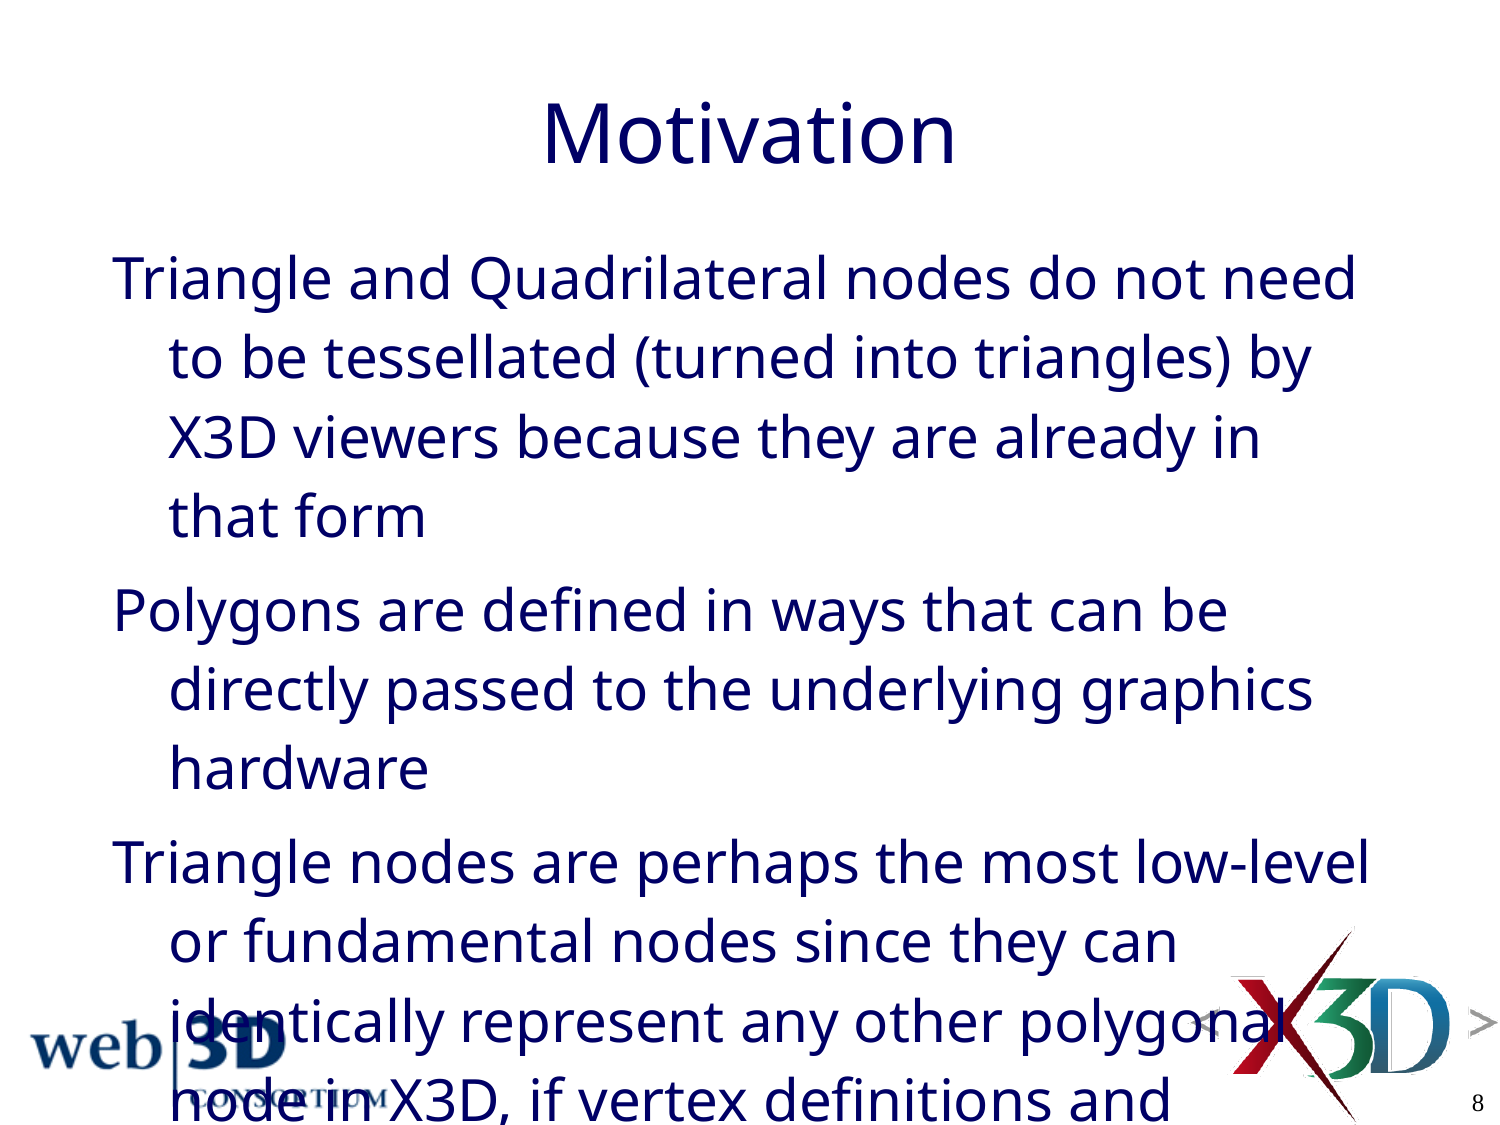

# Motivation
Triangle and Quadrilateral nodes do not need to be tessellated (turned into triangles) by X3D viewers because they are already in that form
Polygons are defined in ways that can be directly passed to the underlying graphics hardware
Triangle nodes are perhaps the most low-level or fundamental nodes since they can identically represent any other polygonal node in X3D, if vertex definitions and connectivity ordering are properly expressed